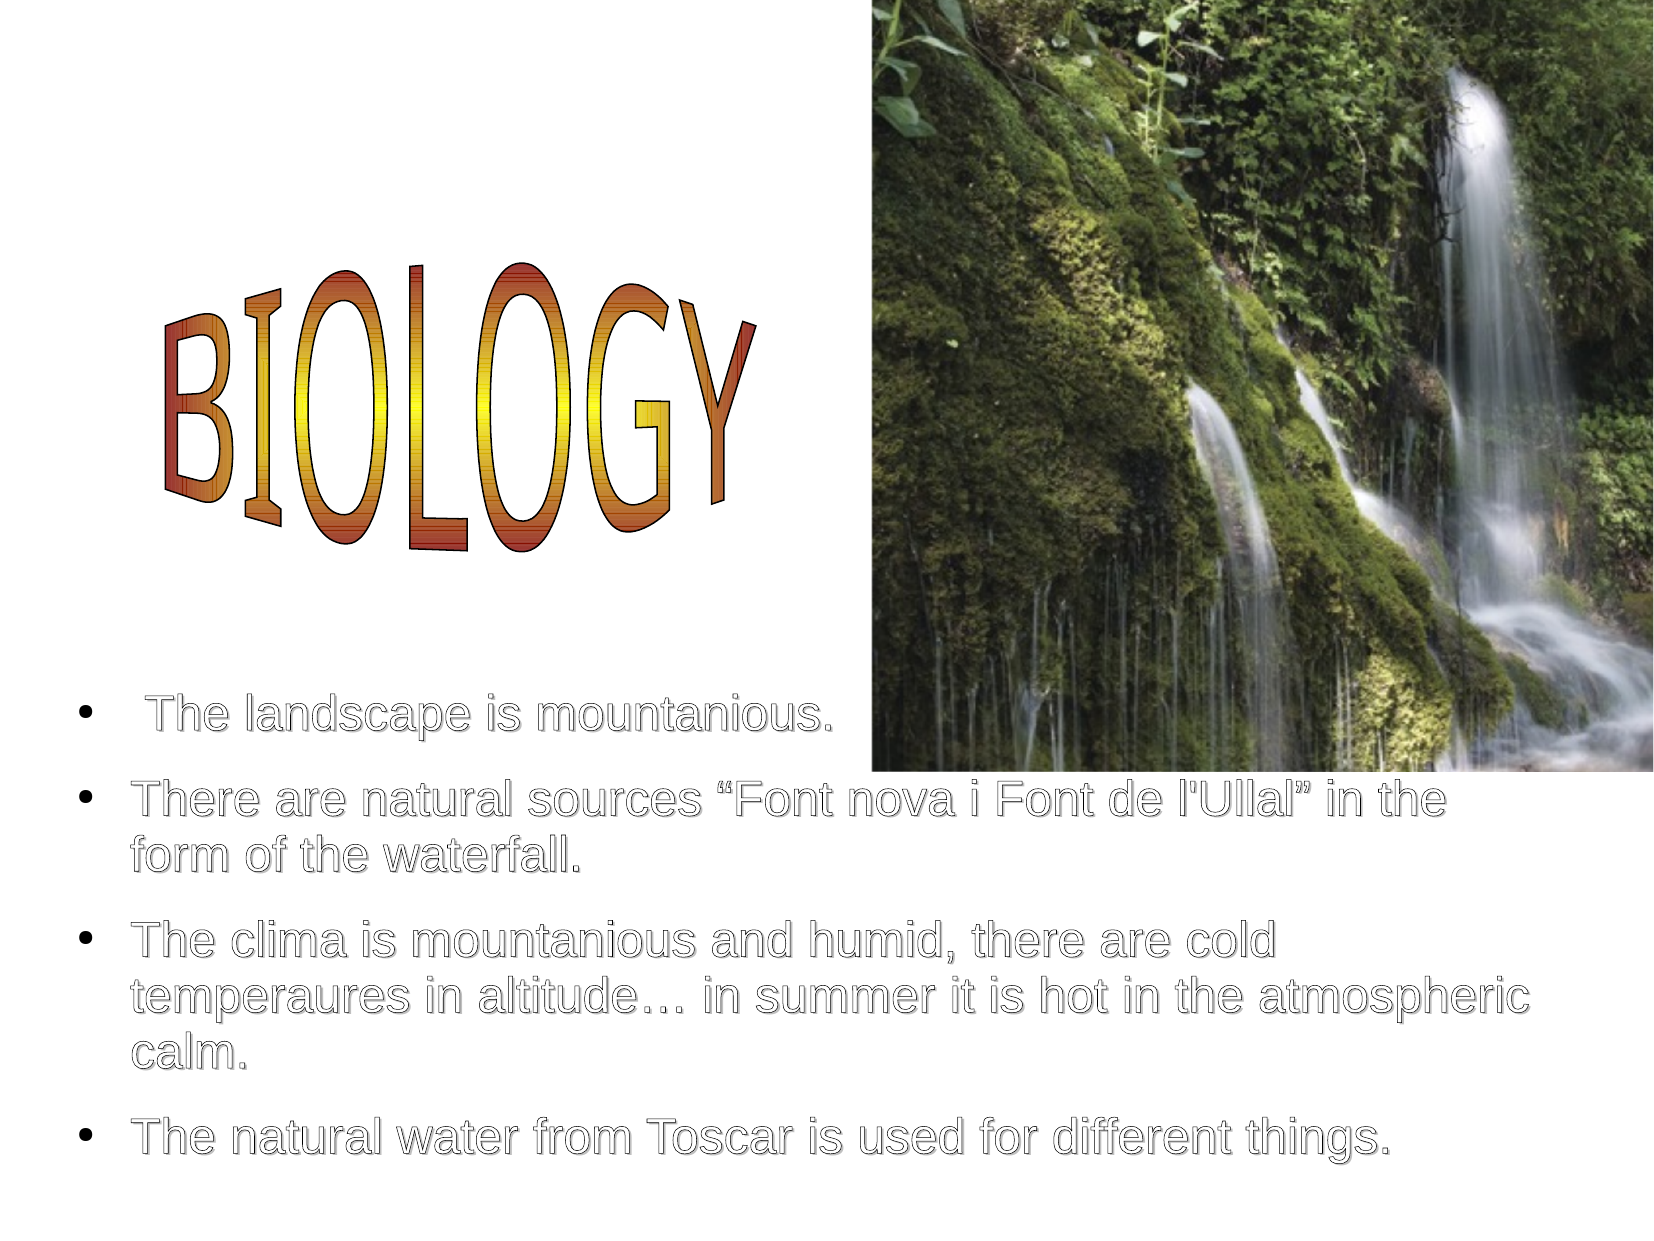

#
BIOLOGY
 The landscape is mountanious.
There are natural sources “Font nova i Font de l'Ullal” in the form of the waterfall.
The clima is mountanious and humid, there are cold temperaures in altitude… in summer it is hot in the atmospheric calm.
The natural water from Toscar is used for different things.